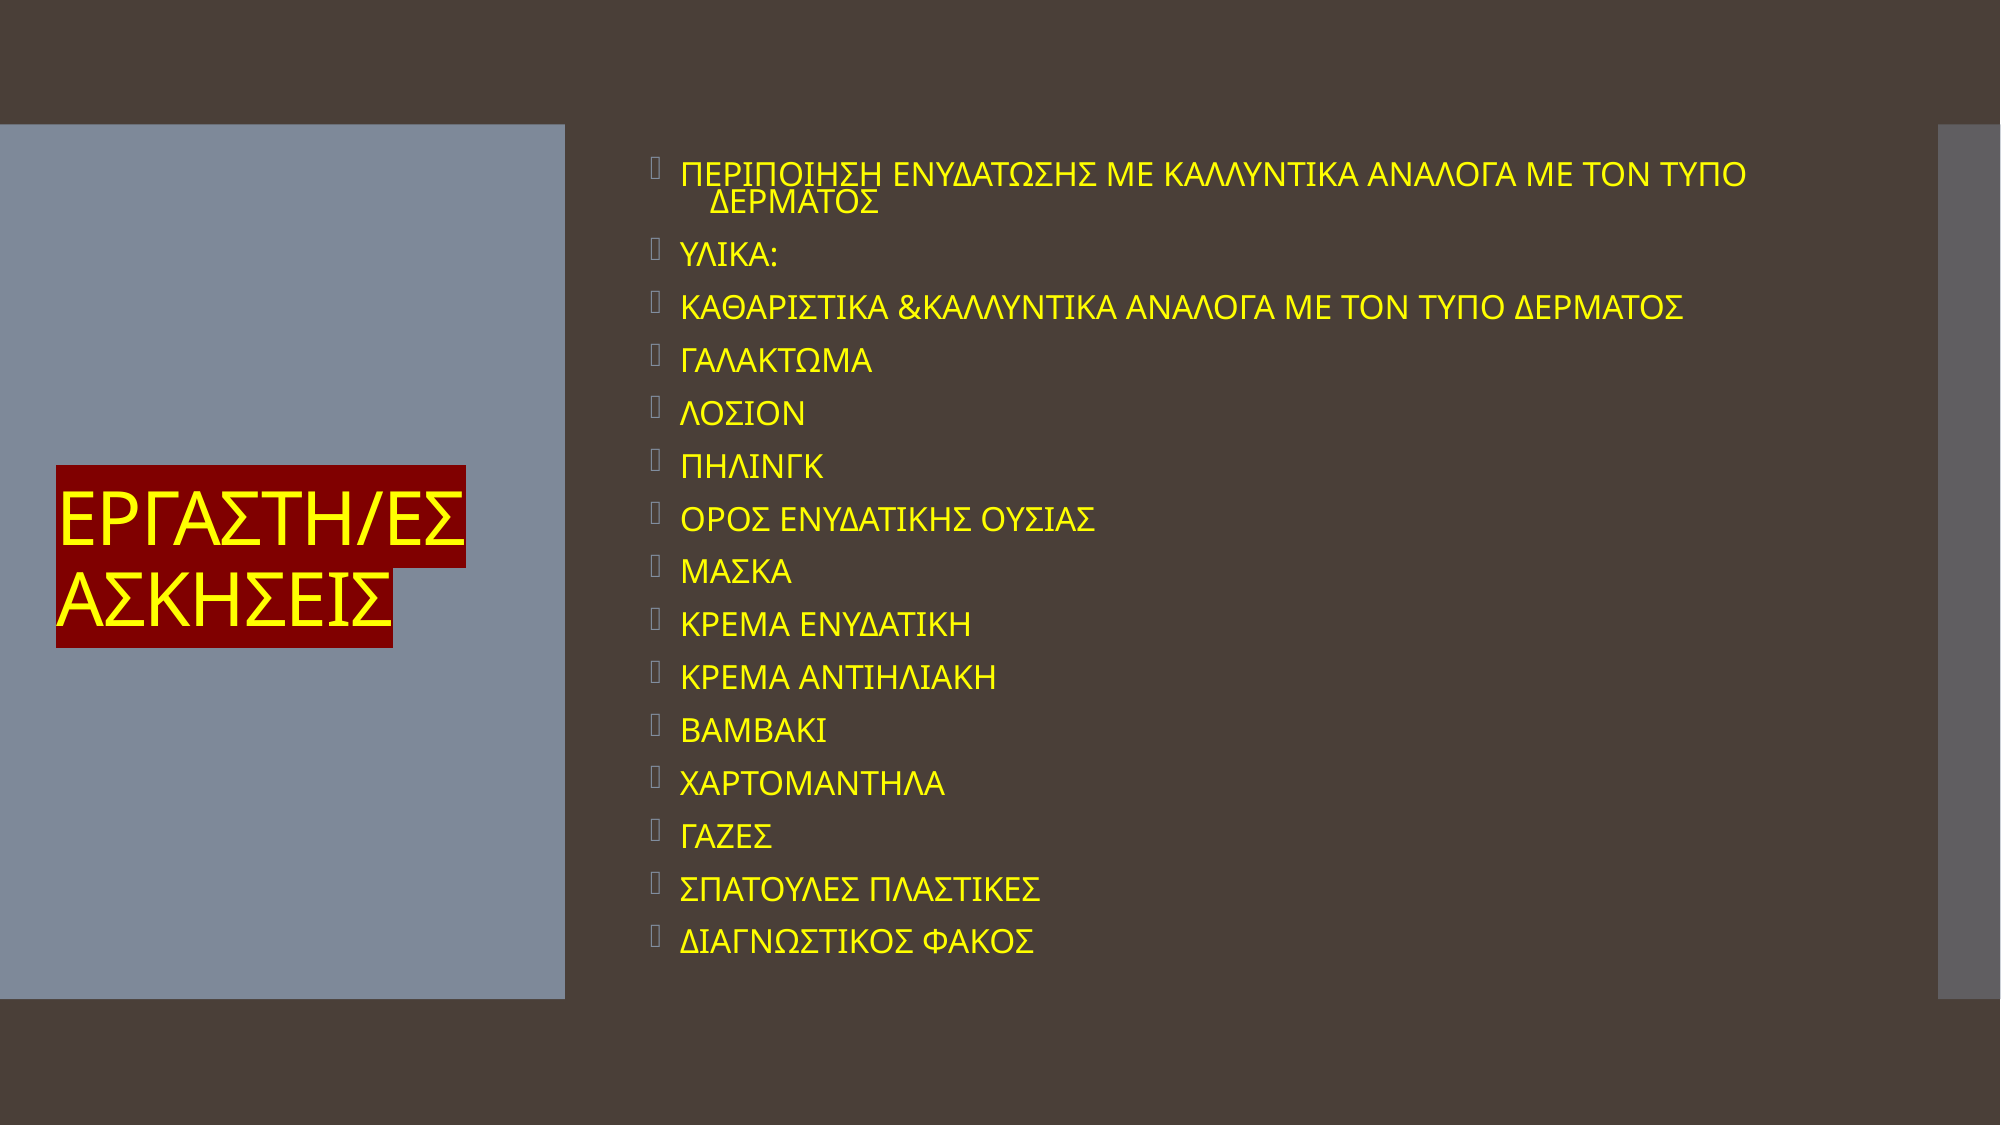

ΠΕΡΙΠΟΙΗΣΗ ΕΝΥΔΑΤΩΣΗΣ ΜΕ ΚΑΛΛΥΝΤΙΚΑ ΑΝΑΛΟΓΑ ΜΕ ΤΟΝ ΤΥΠΟ ΔΕΡΜΑΤΟΣ
ΥΛΙΚΑ:
ΚΑΘΑΡΙΣΤΙΚΑ &ΚΑΛΛΥΝΤΙΚΑ ΑΝΑΛΟΓΑ ΜΕ ΤΟΝ ΤΥΠΟ ΔΕΡΜΑΤΟΣ
ΓΑΛΑΚΤΩΜΑ
ΛΟΣΙΟΝ
ΠΗΛΙΝΓΚ
ΟΡΟΣ ΕΝΥΔΑΤΙΚΗΣ ΟΥΣΙΑΣ
ΜΑΣΚΑ
ΚΡΕΜΑ ΕΝΥΔΑΤΙΚΗ
ΚΡΕΜΑ ΑΝΤΙΗΛΙΑΚΗ
ΒΑΜΒΑΚΙ
ΧΑΡΤΟΜΑΝΤΗΛΑ
ΓΑΖΕΣ
ΣΠΑΤΟΥΛΕΣ ΠΛΑΣΤΙΚΕΣ
ΔΙΑΓΝΩΣΤΙΚΟΣ ΦΑΚΟΣ
# ΕΡΓΑΣΤΗ/ΕΣ ΑΣΚΗΣΕΙΣ